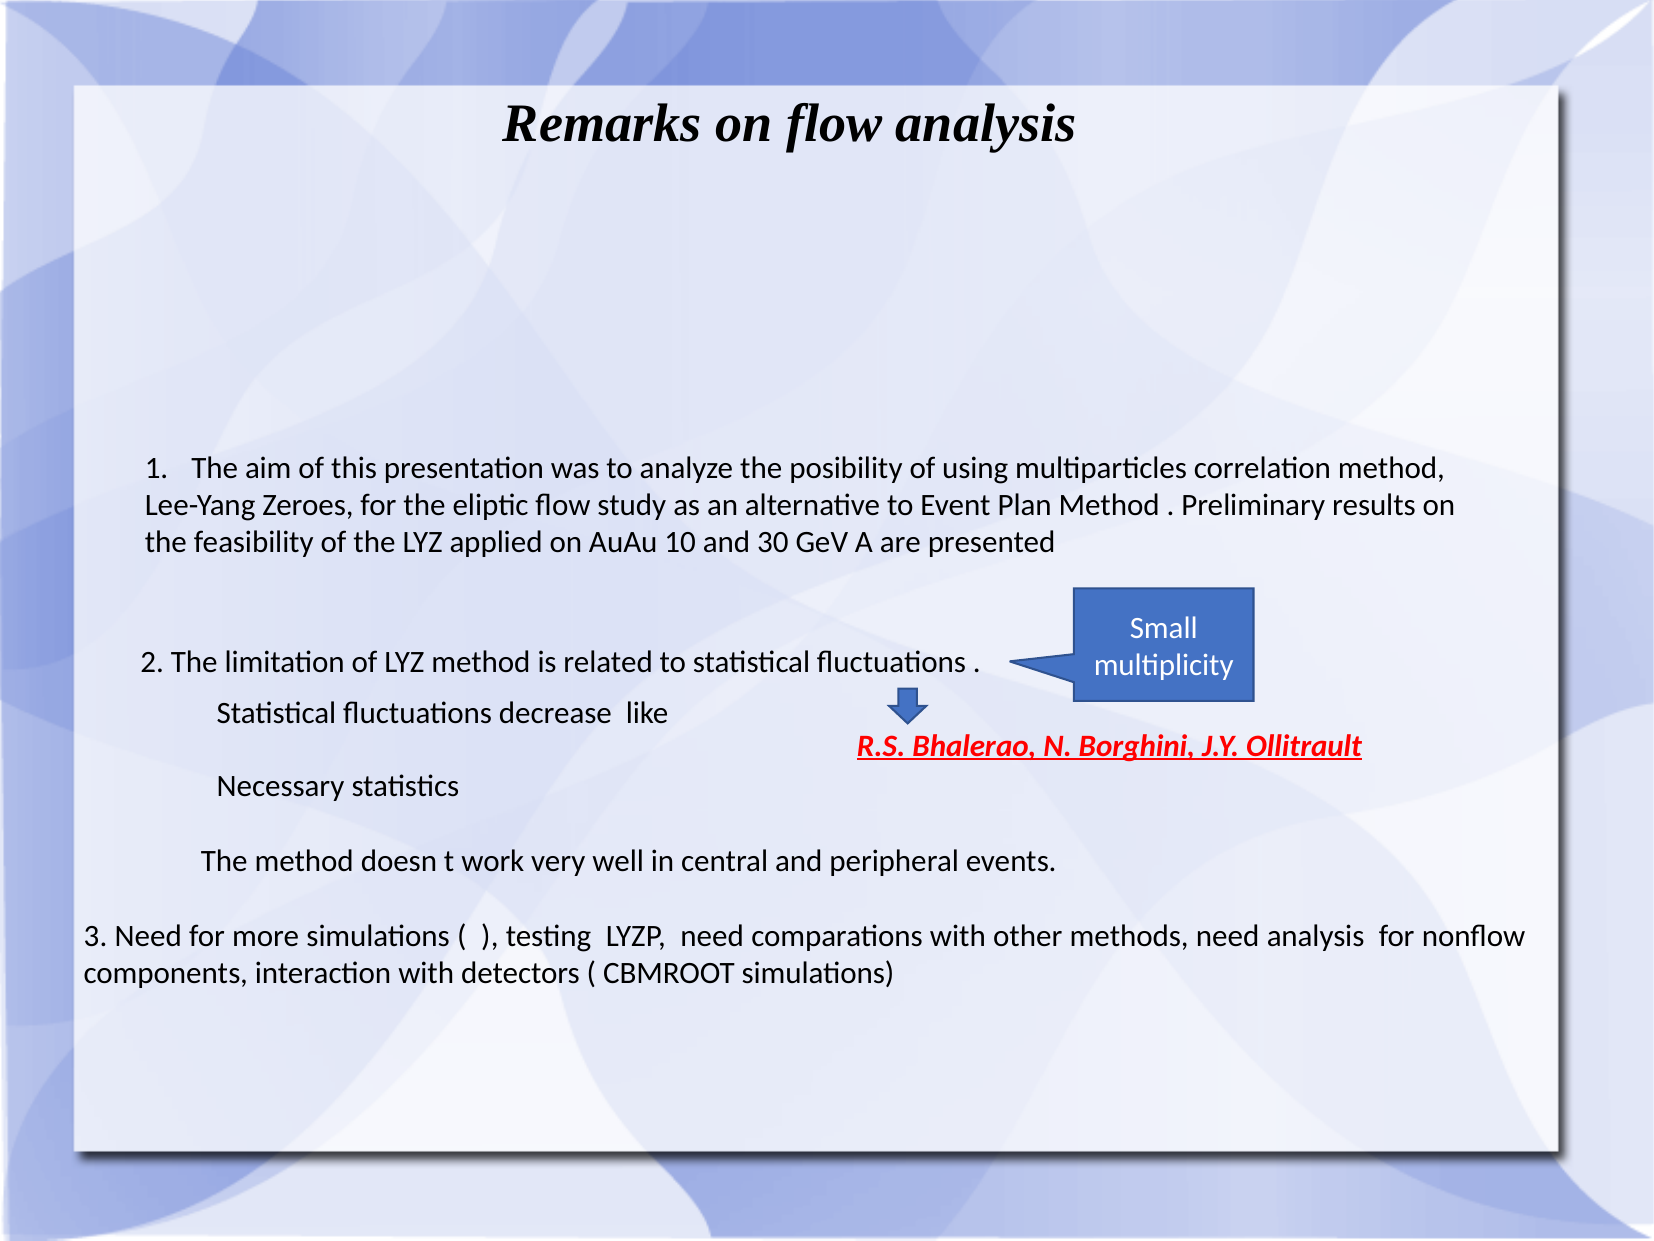

# Remarks on flow analysis
The aim of this presentation was to analyze the posibility of using multiparticles correlation method,
Lee-Yang Zeroes, for the eliptic flow study as an alternative to Event Plan Method . Preliminary results on
the feasibility of the LYZ applied on AuAu 10 and 30 GeV A are presented
Small multiplicity
2. The limitation of LYZ method is related to statistical fluctuations .
Statistical fluctuations decrease like
R.S. Bhalerao, N. Borghini, J.Y. Ollitrault
Necessary statistics
The method doesn t work very well in central and peripheral events.
3. Need for more simulations ( ), testing LYZP, need comparations with other methods, need analysis for nonflow components, interaction with detectors ( CBMROOT simulations)